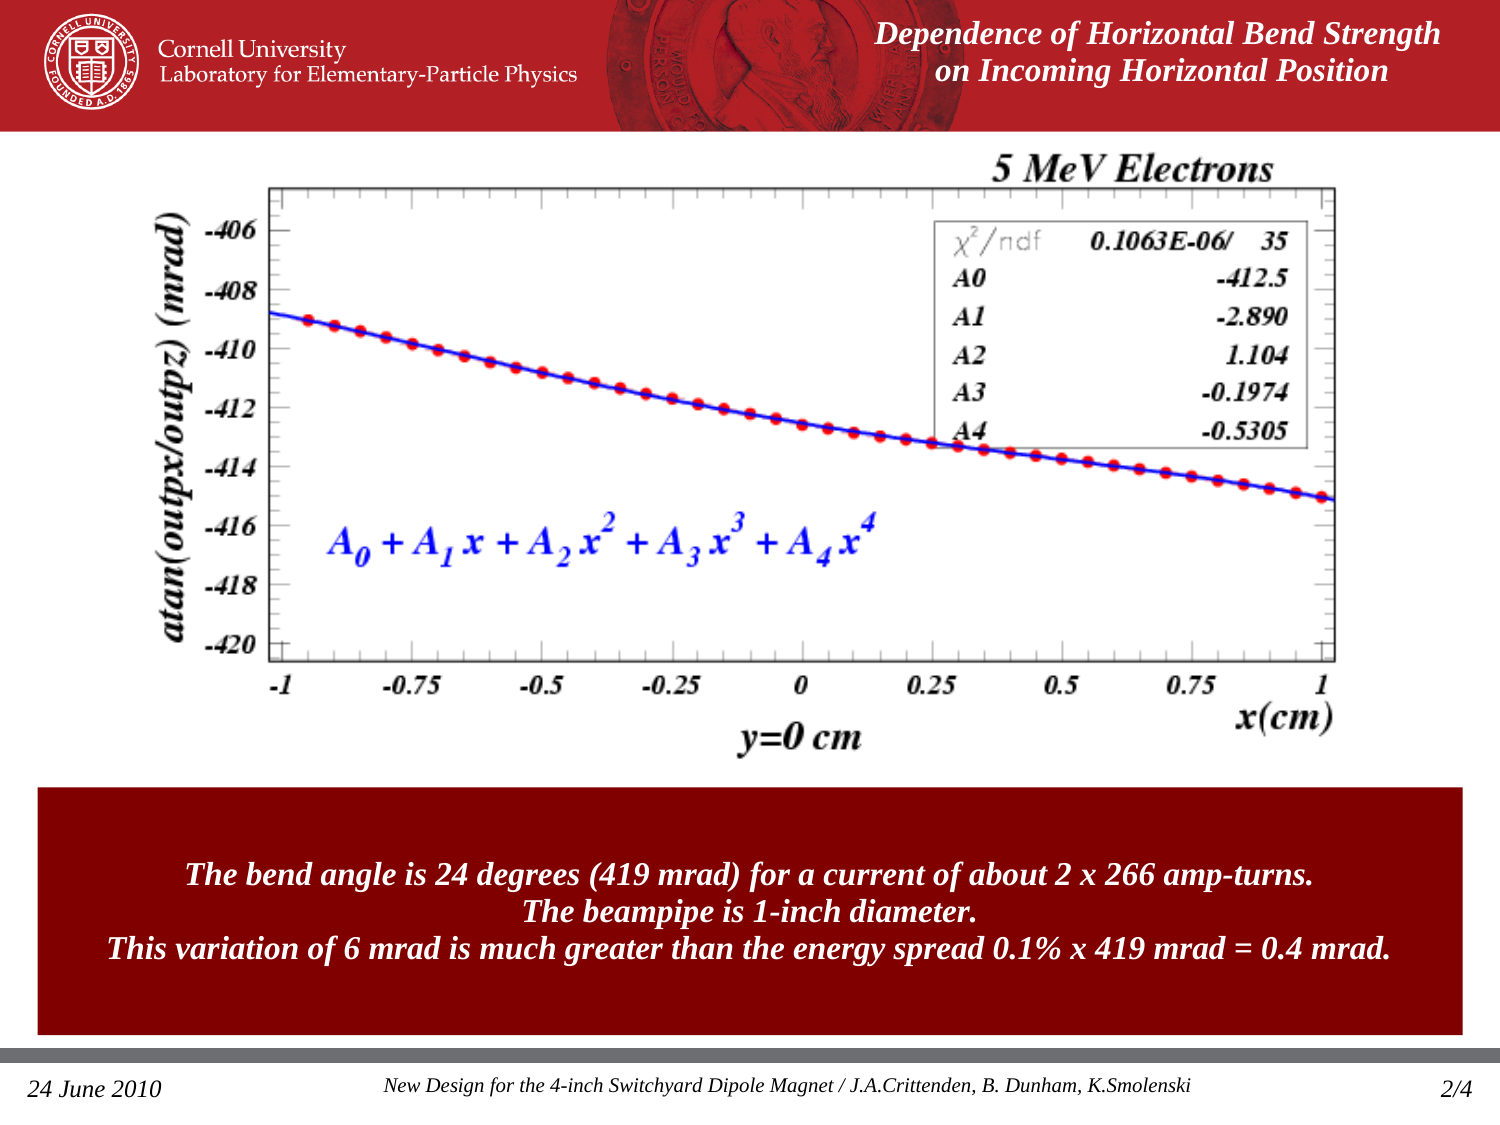

Dependence of Horizontal Bend Strength
on Incoming Horizontal Position
The bend angle is 24 degrees (419 mrad) for a current of about 2 x 266 amp-turns.
The beampipe is 1-inch diameter.
This variation of 6 mrad is much greater than the energy spread 0.1% x 419 mrad = 0.4 mrad.